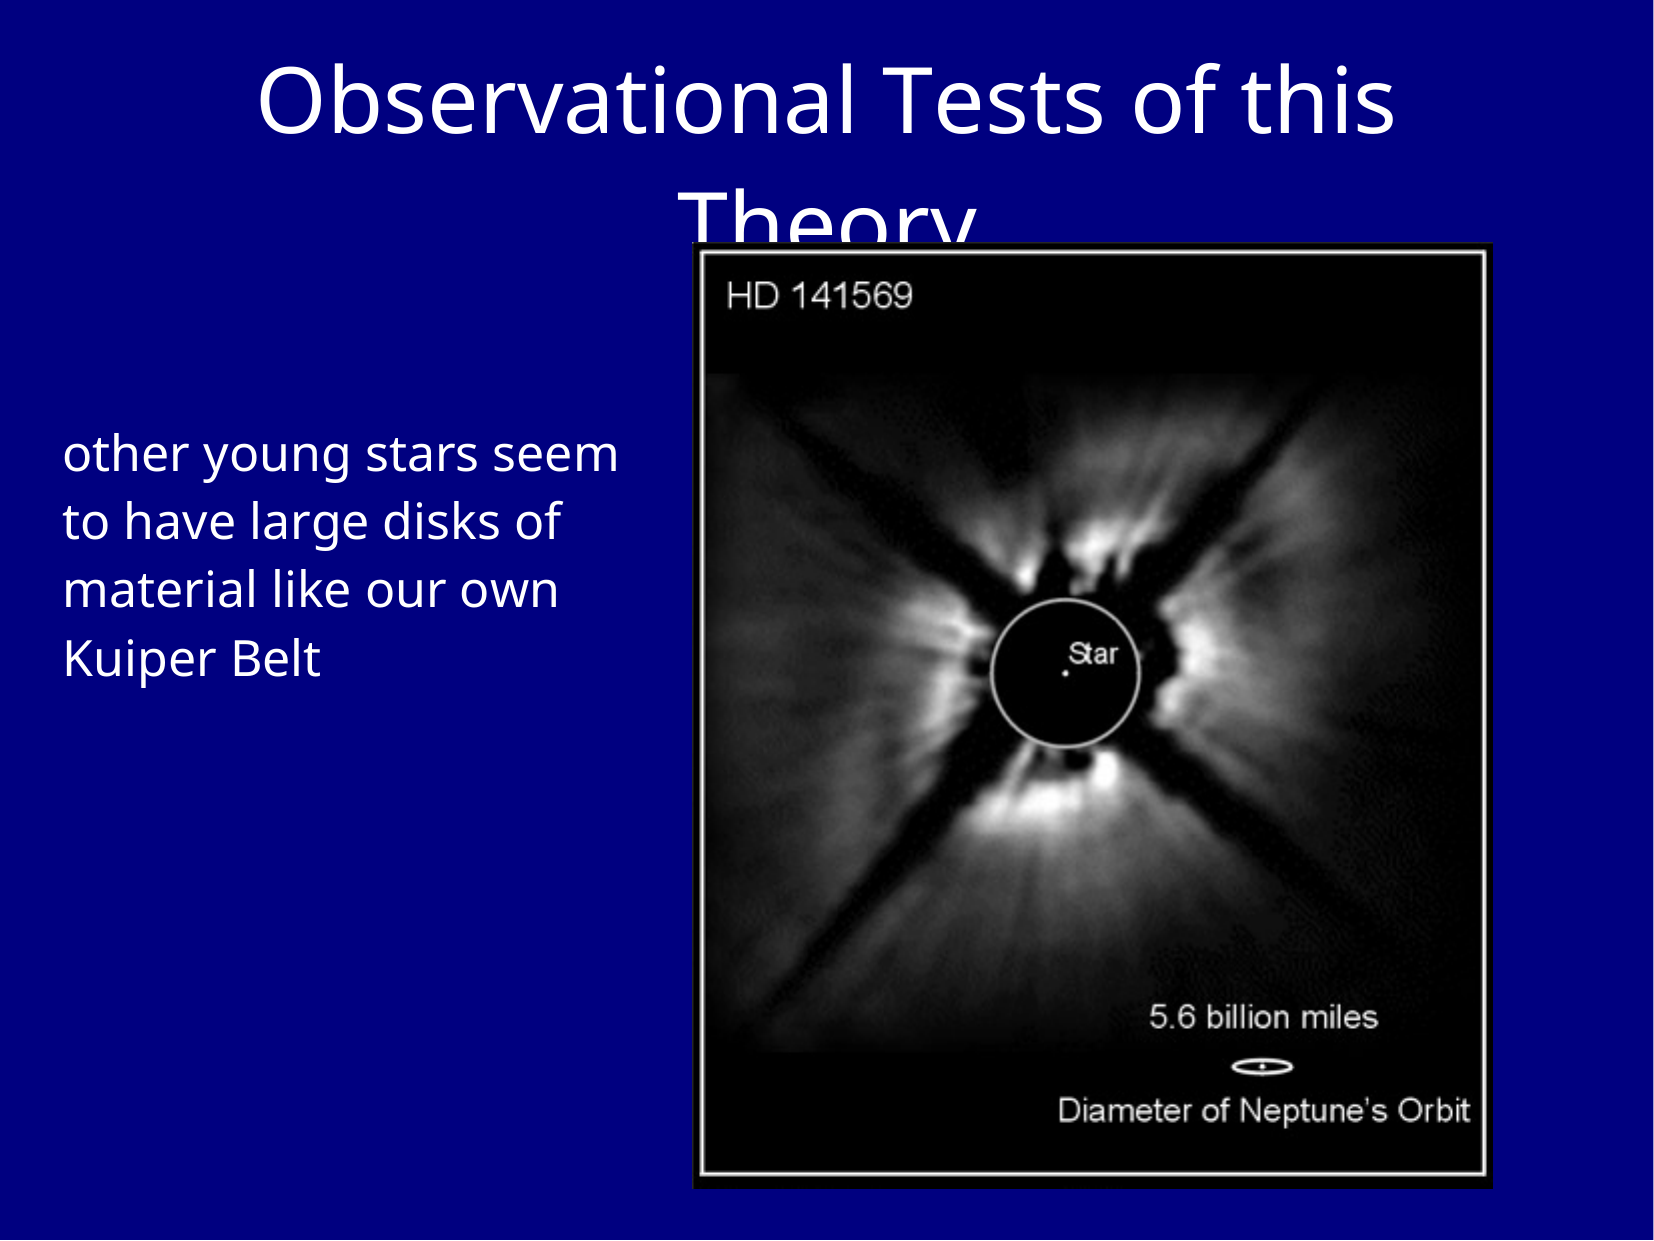

# Observational Tests of this Theory
other young stars seem to have large disks of material like our own Kuiper Belt